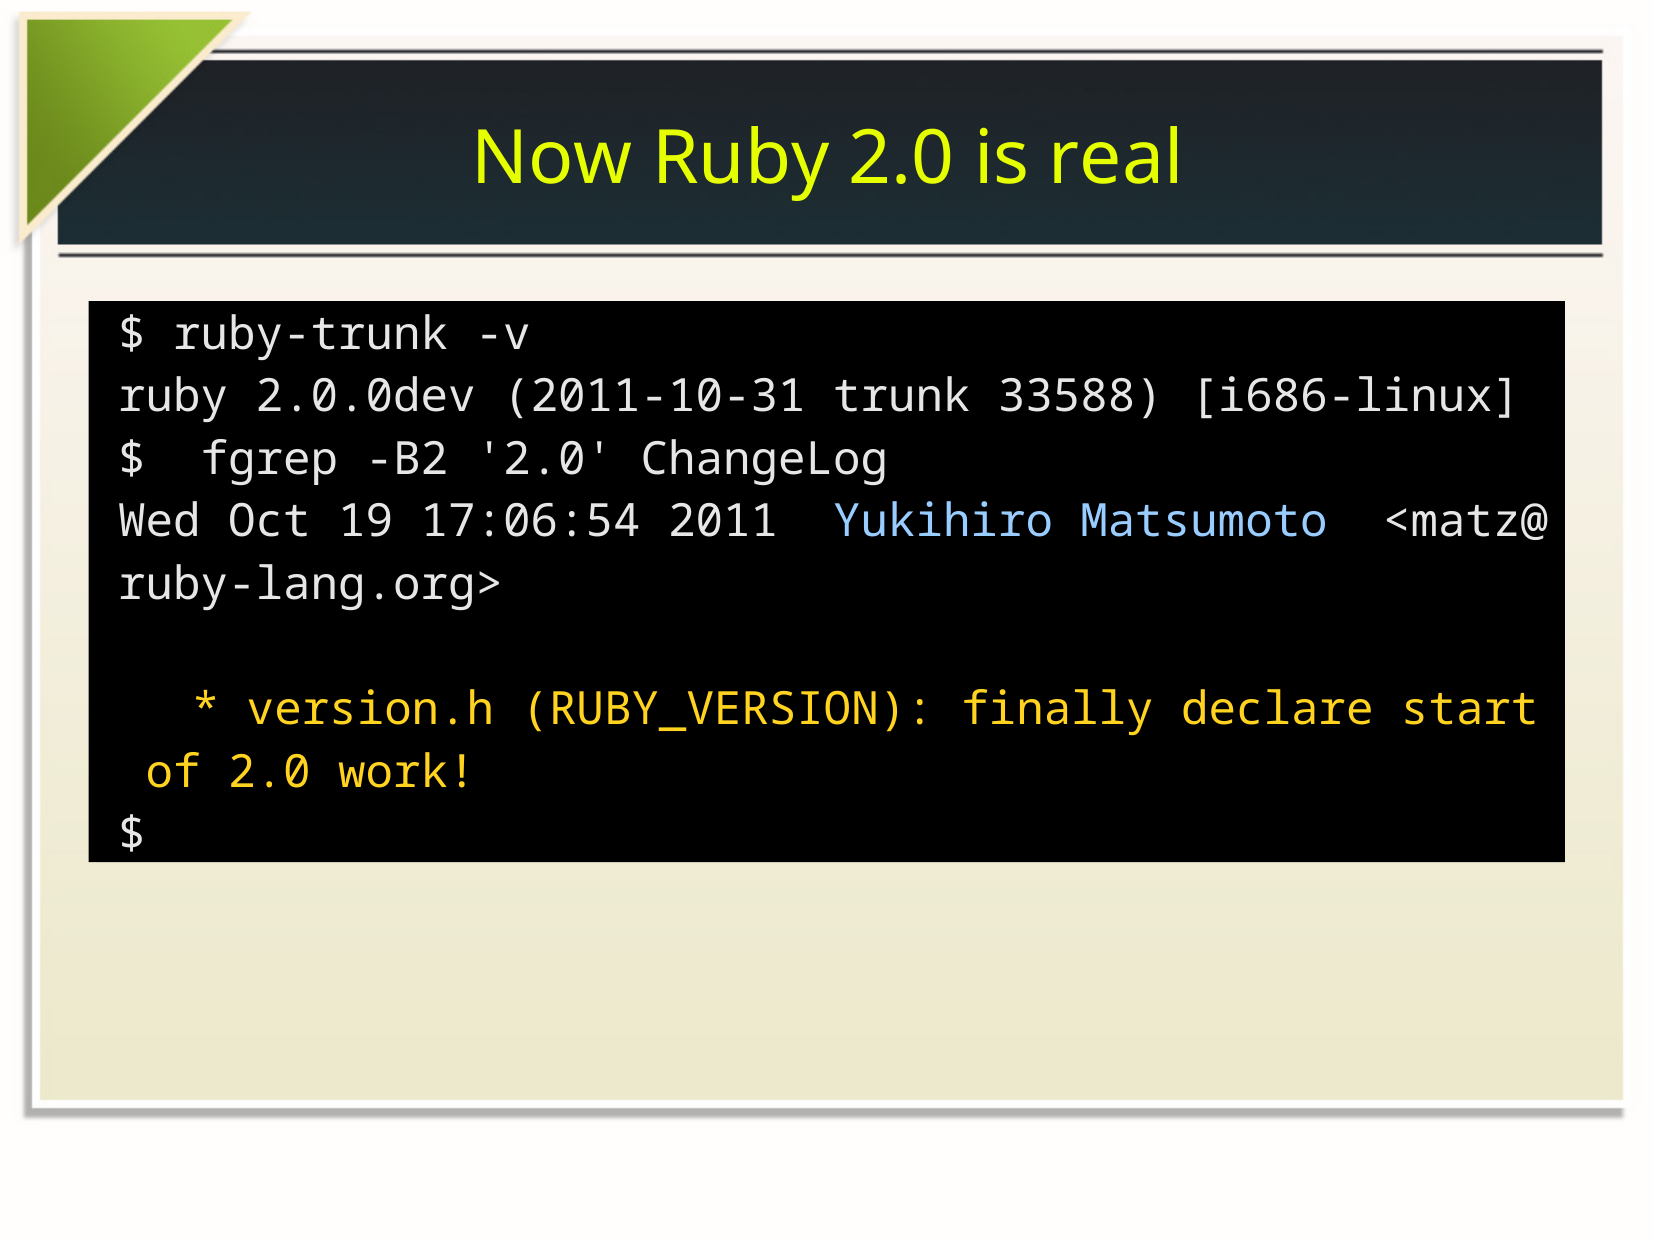

# Now Ruby 2.0 is real
$ ruby-trunk -v
ruby 2.0.0dev (2011-10-31 trunk 33588) [i686-linux]
$ fgrep -B2 '2.0' ChangeLog
Wed Oct 19 17:06:54 2011 Yukihiro Matsumoto <matz@
ruby-lang.org>
	* version.h (RUBY_VERSION): finally declare start
 of 2.0 work!
$